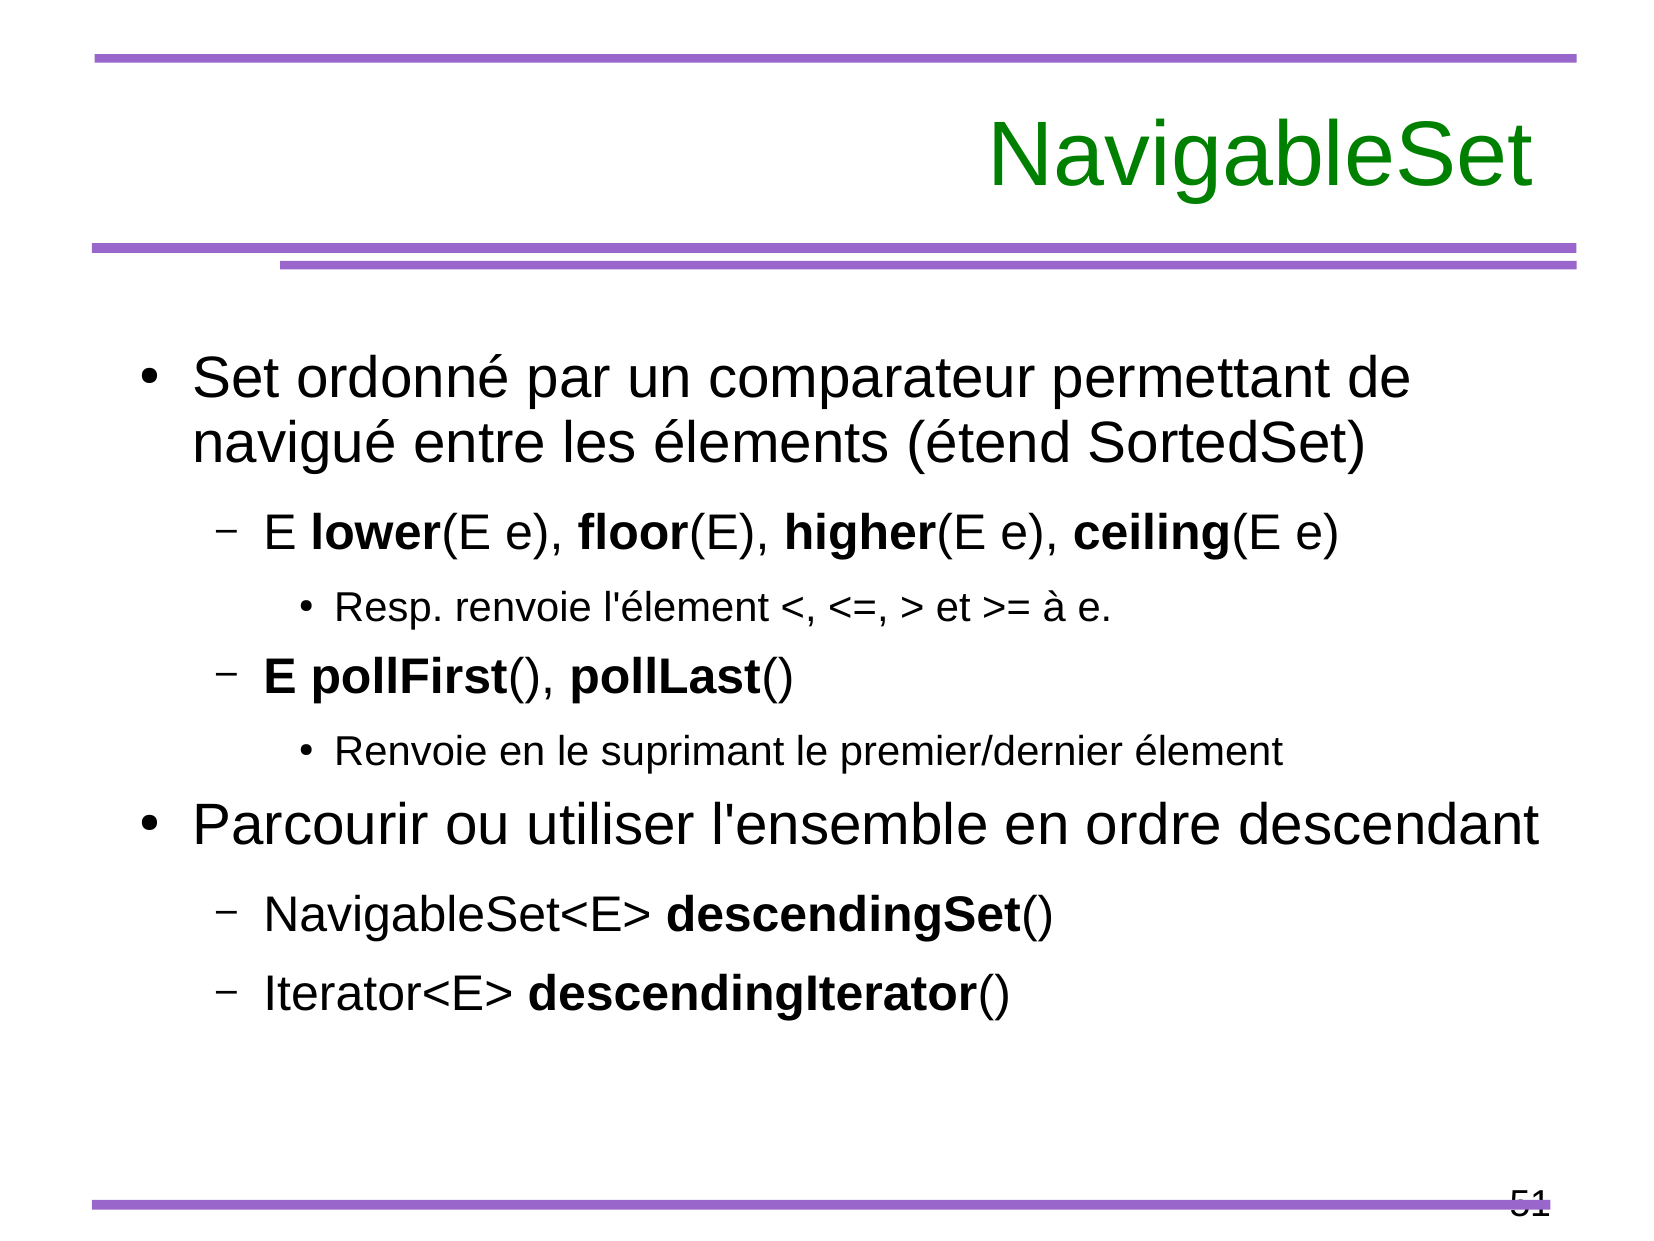

# NavigableSet
Set ordonné par un comparateur permettant de navigué entre les élements (étend SortedSet)
E lower(E e), floor(E), higher(E e), ceiling(E e)
Resp. renvoie l'élement <, <=, > et >= à e.
E pollFirst(), pollLast()
Renvoie en le suprimant le premier/dernier élement
Parcourir ou utiliser l'ensemble en ordre descendant
NavigableSet<E> descendingSet()
Iterator<E> descendingIterator()